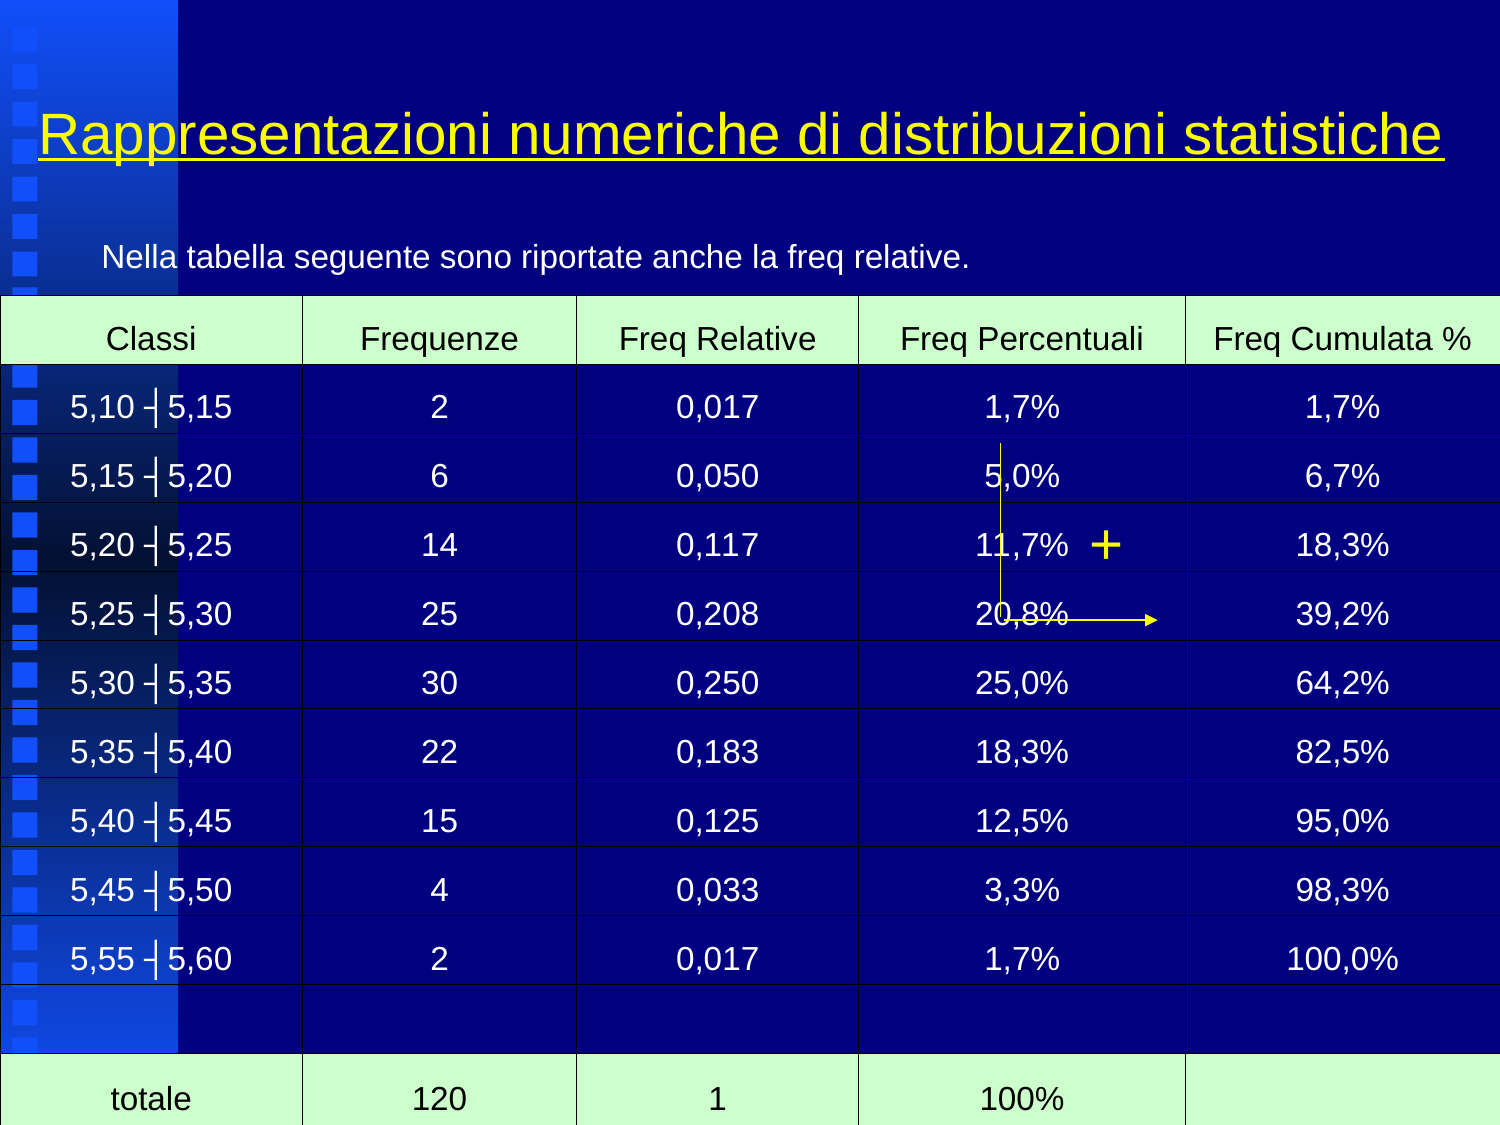

Rappresentazioni numeriche di distribuzioni statistiche
Nella tabella seguente sono riportate anche la freq relative.
| Classi | Frequenze | Freq Relative | Freq Percentuali | Freq Cumulata % |
| --- | --- | --- | --- | --- |
| 5,10 ┤5,15 | 2 | 0,017 | 1,7% | 1,7% |
| 5,15 ┤5,20 | 6 | 0,050 | 5,0% | 6,7% |
| 5,20 ┤5,25 | 14 | 0,117 | 11,7% | 18,3% |
| 5,25 ┤5,30 | 25 | 0,208 | 20,8% | 39,2% |
| 5,30 ┤5,35 | 30 | 0,250 | 25,0% | 64,2% |
| 5,35 ┤5,40 | 22 | 0,183 | 18,3% | 82,5% |
| 5,40 ┤5,45 | 15 | 0,125 | 12,5% | 95,0% |
| 5,45 ┤5,50 | 4 | 0,033 | 3,3% | 98,3% |
| 5,55 ┤5,60 | 2 | 0,017 | 1,7% | 100,0% |
| | | | | |
| totale | 120 | 1 | 100% | |
+